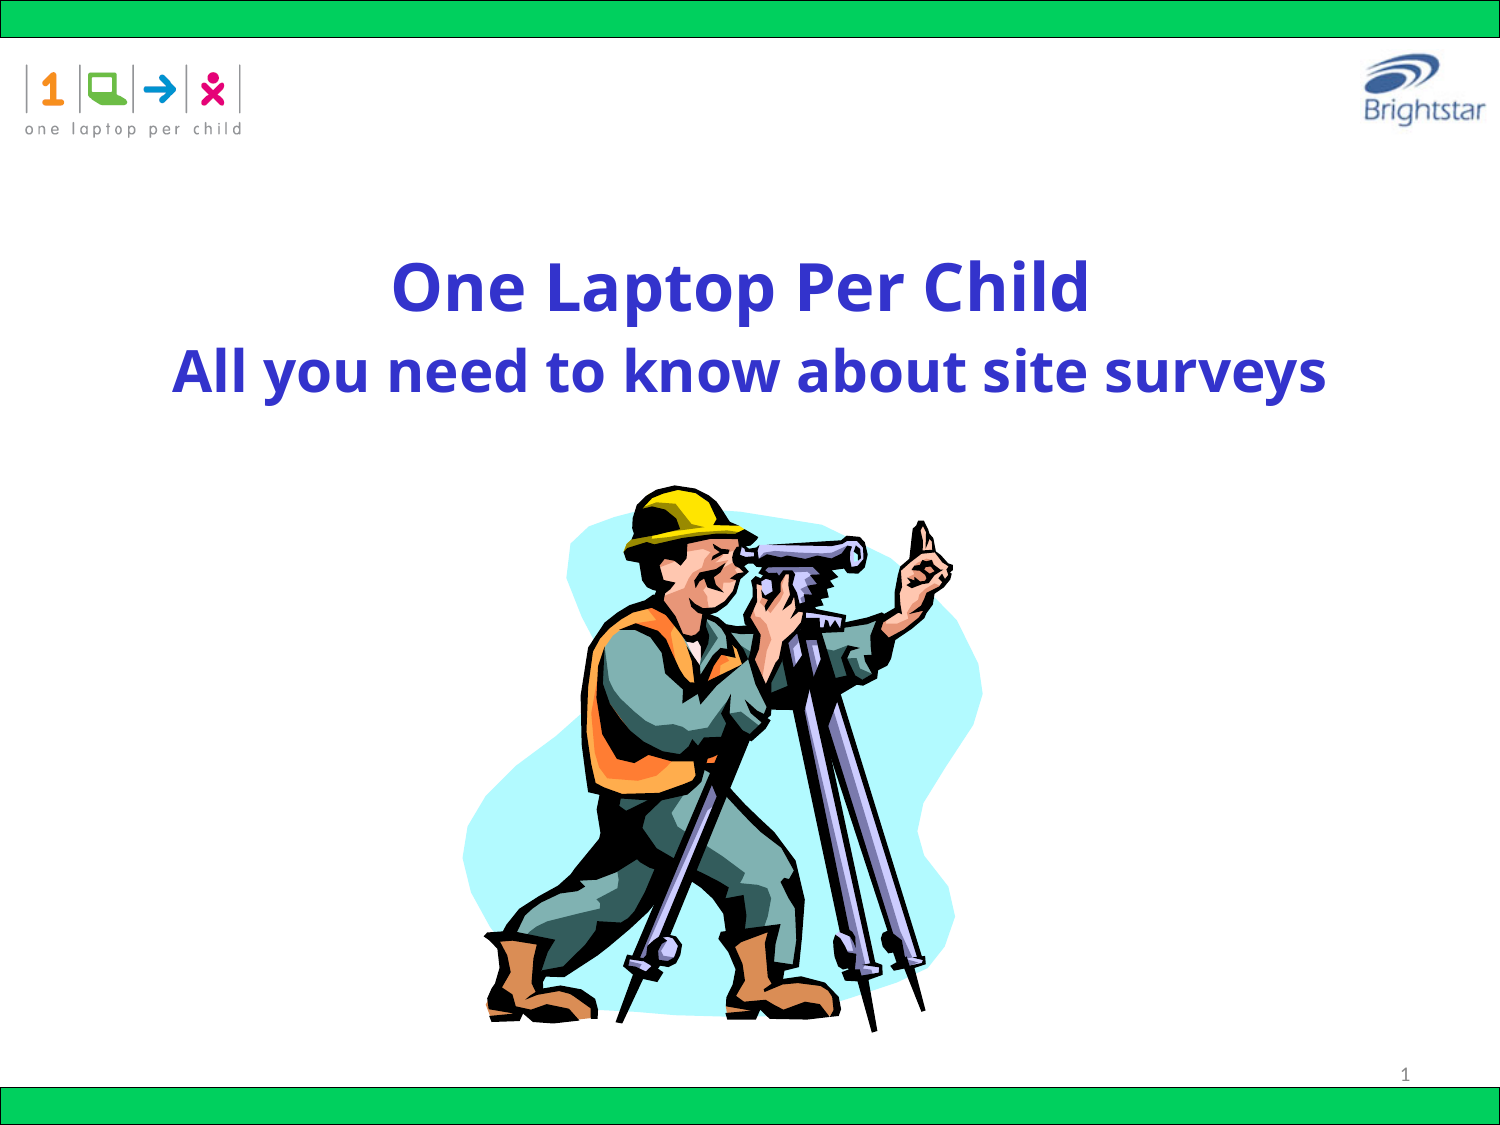

# One Laptop Per Child All you need to know about site surveys